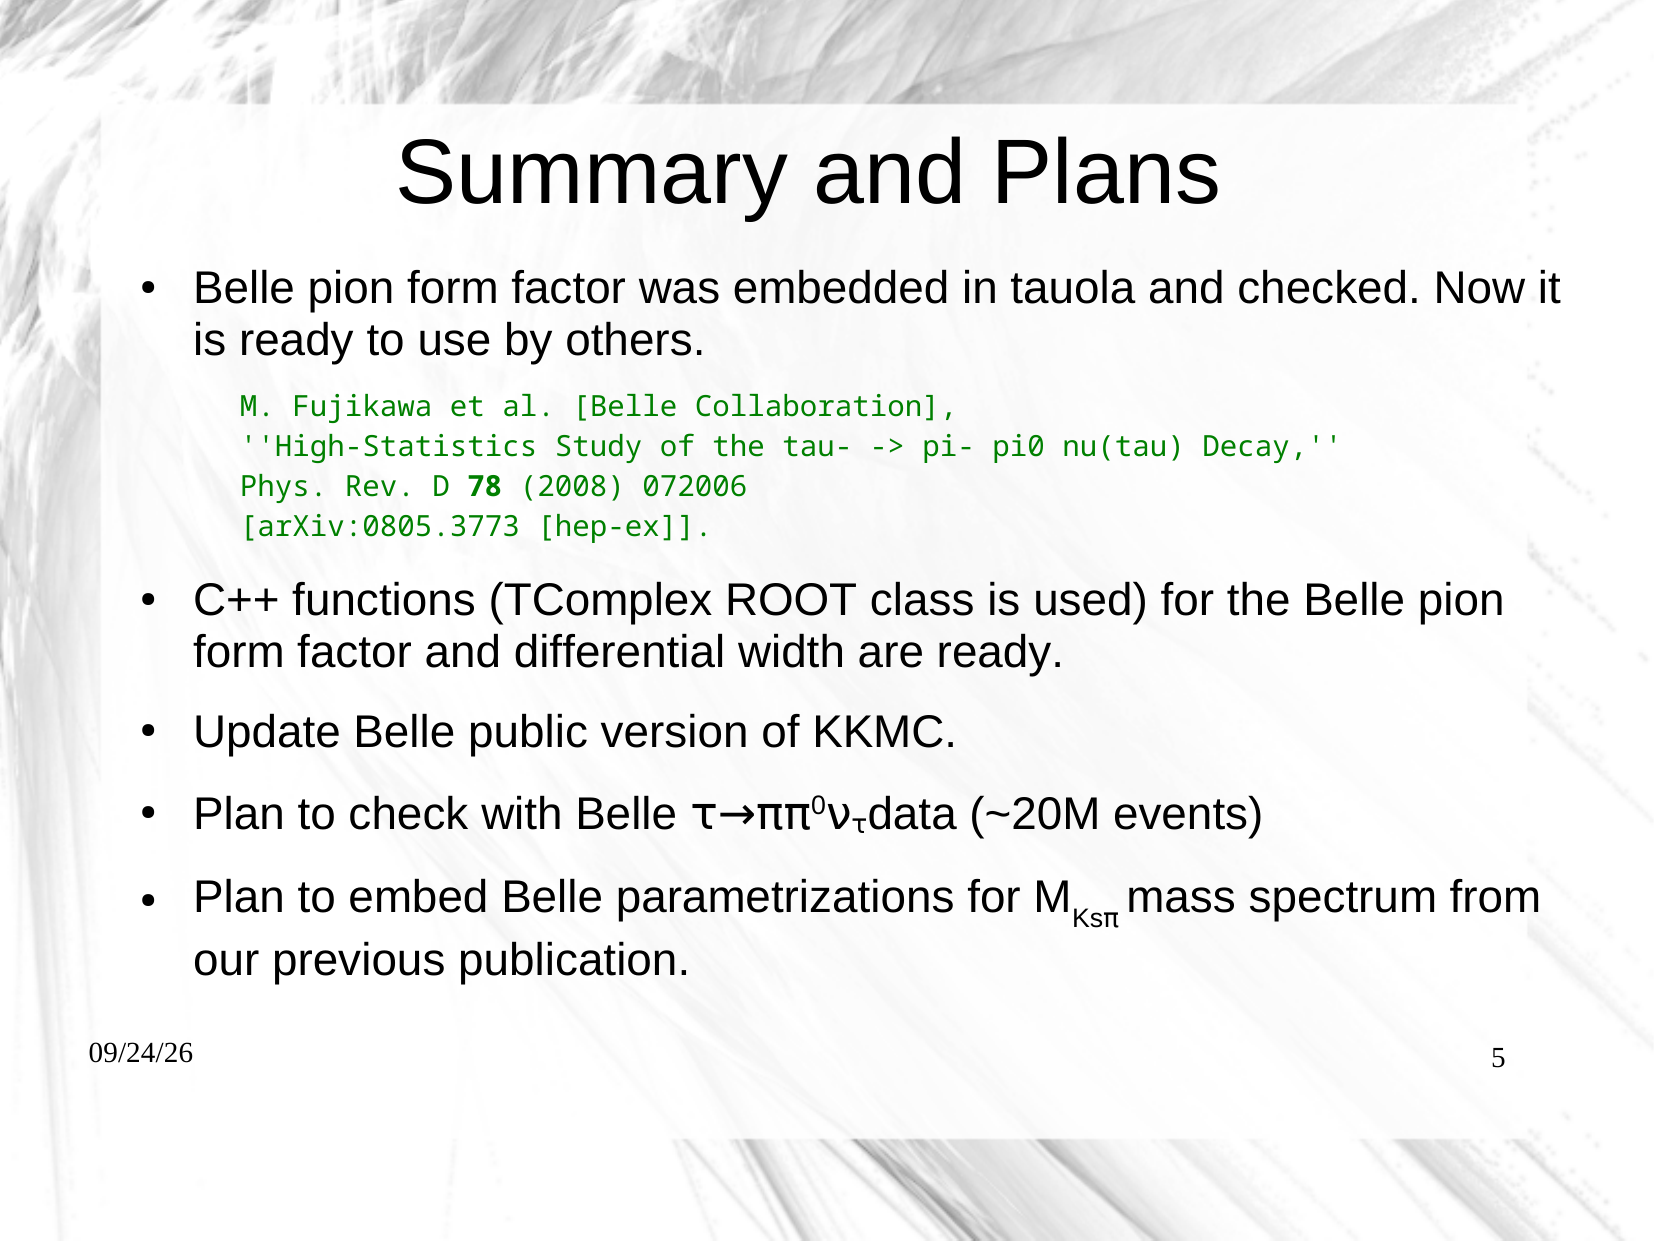

# Summary and Plans
Belle pion form factor was embedded in tauola and checked. Now it is ready to use by others.
C++ functions (TComplex ROOT class is used) for the Belle pion form factor and differential width are ready.
Update Belle public version of KKMC.
Plan to check with Belle τ→ππ0ντdata (~20M events)
Plan to embed Belle parametrizations for MKsπ mass spectrum from our previous publication.
M. Fujikawa et al. [Belle Collaboration],
''High-Statistics Study of the tau- -> pi- pi0 nu(tau) Decay,''
Phys. Rev. D 78 (2008) 072006
[arXiv:0805.3773 [hep-ex]].
5